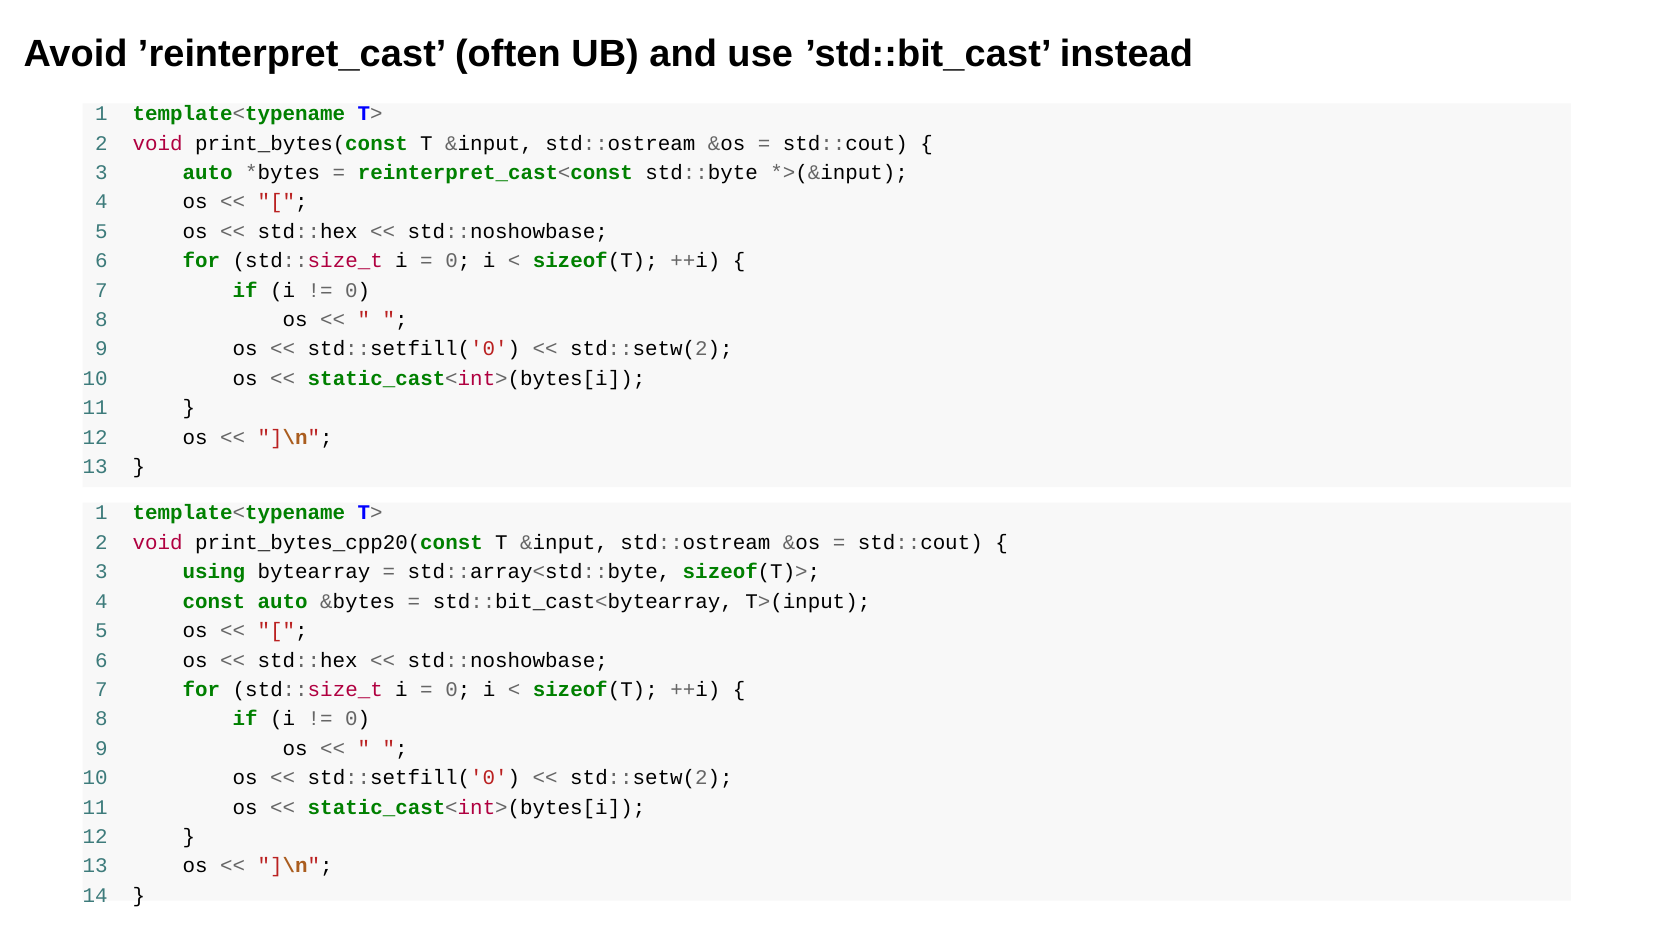

# Avoid ’reinterpret_cast’ (often UB) and use ’std::bit_cast’ instead
 1 template<typename T>
 2 void print_bytes(const T &input, std::ostream &os = std::cout) {
 3 auto *bytes = reinterpret_cast<const std::byte *>(&input);
 4 os << "[";
 5 os << std::hex << std::noshowbase;
 6 for (std::size_t i = 0; i < sizeof(T); ++i) {
 7 if (i != 0)
 8 os << " ";
 9 os << std::setfill('0') << std::setw(2);
10 os << static_cast<int>(bytes[i]);
11 }
12 os << "]\n";
13 }
 1 template<typename T>
 2 void print_bytes_cpp20(const T &input, std::ostream &os = std::cout) {
 3 using bytearray = std::array<std::byte, sizeof(T)>;
 4 const auto &bytes = std::bit_cast<bytearray, T>(input);
 5 os << "[";
 6 os << std::hex << std::noshowbase;
 7 for (std::size_t i = 0; i < sizeof(T); ++i) {
 8 if (i != 0)
 9 os << " ";
10 os << std::setfill('0') << std::setw(2);
11 os << static_cast<int>(bytes[i]);
12 }
13 os << "]\n";
14 }